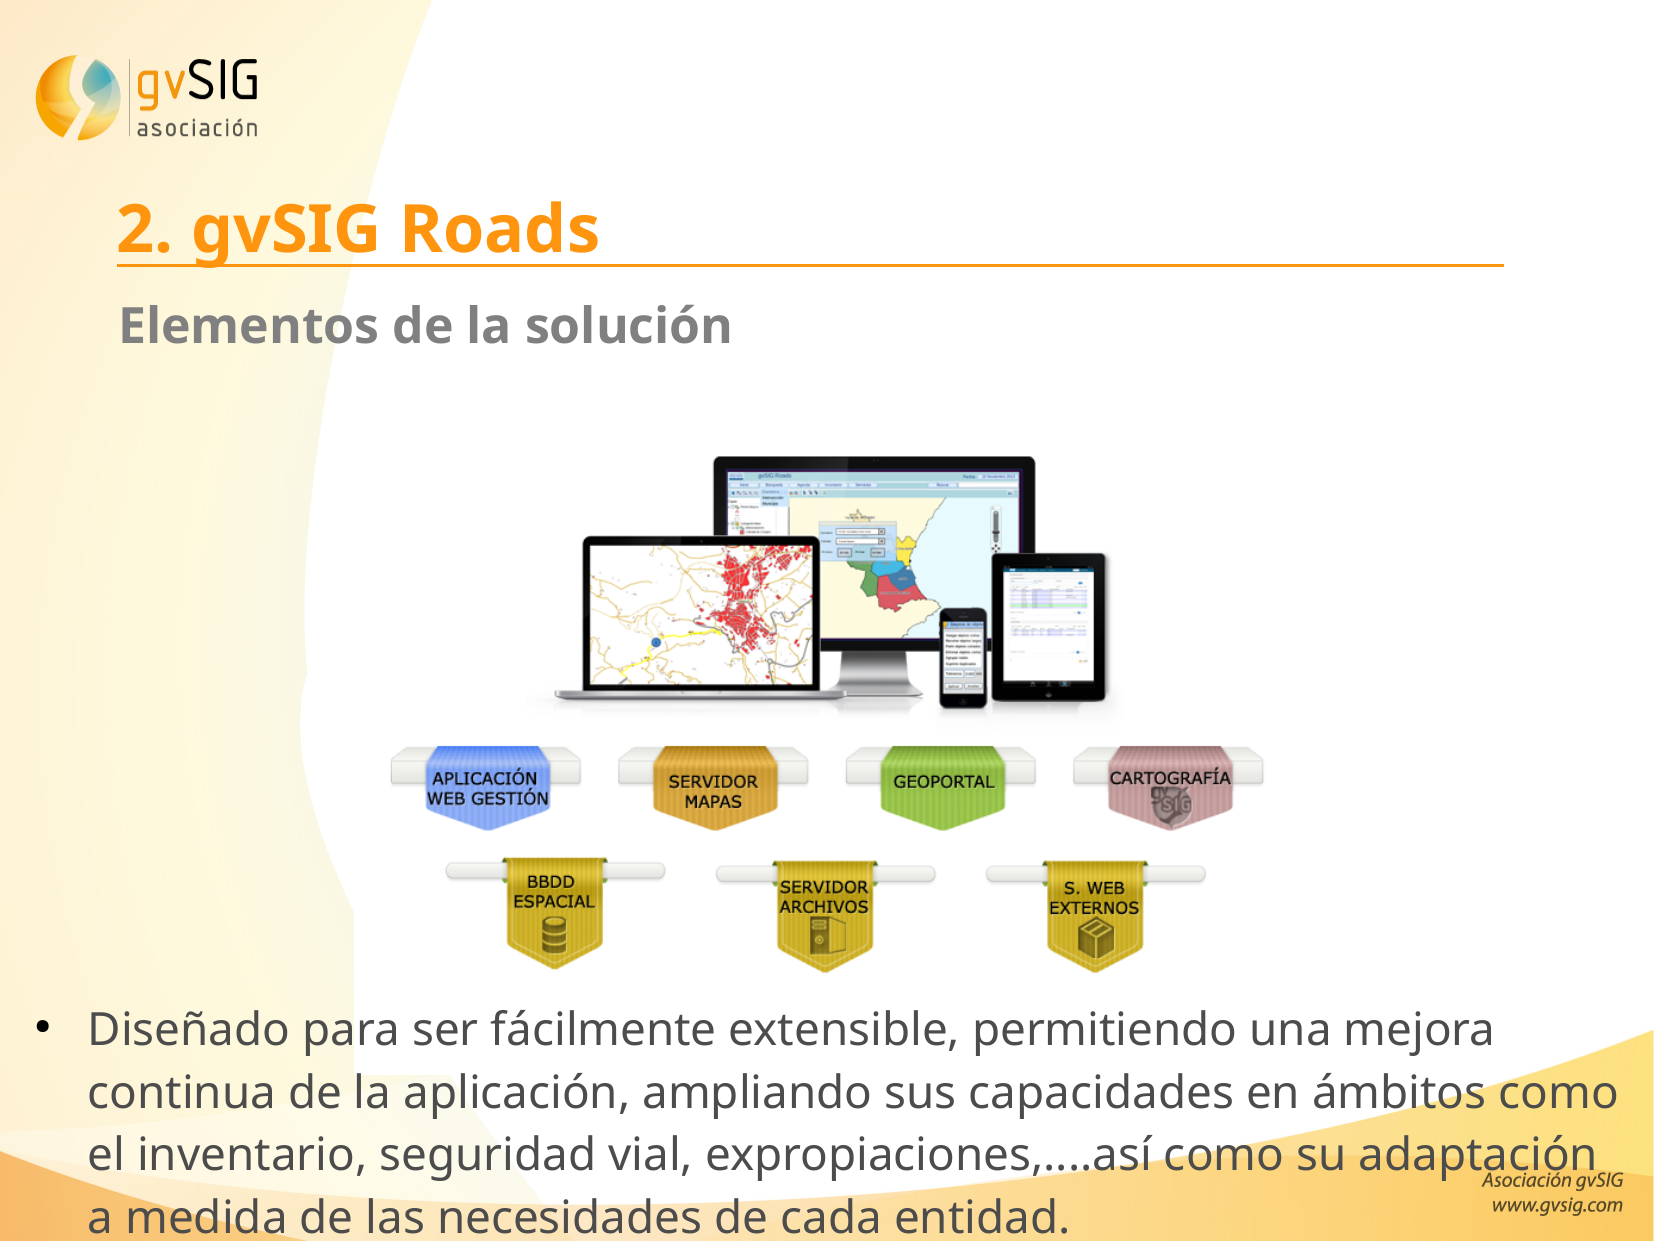

# 2. gvSIG Roads
Elementos de la solución
Diseñado para ser fácilmente extensible, permitiendo una mejora continua de la aplicación, ampliando sus capacidades en ámbitos como el inventario, seguridad vial, expropiaciones,....así como su adaptación a medida de las necesidades de cada entidad.